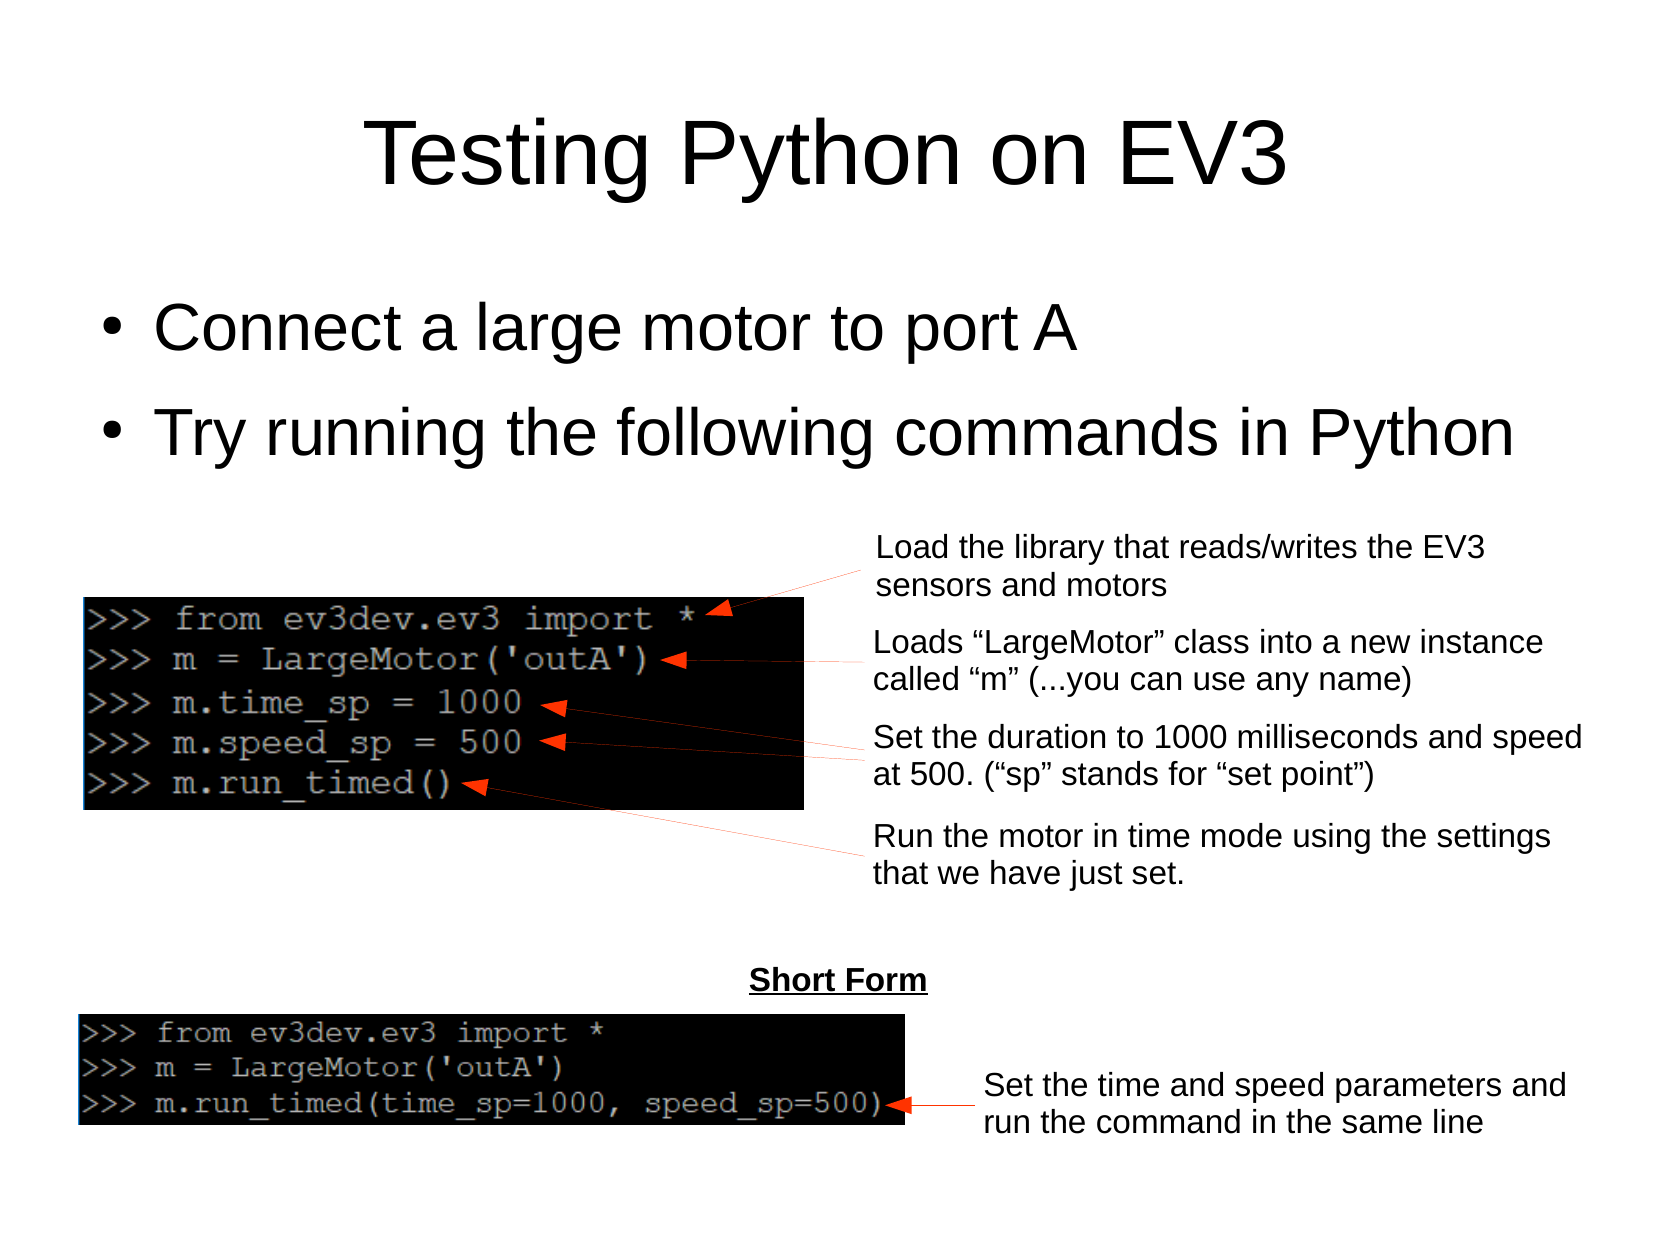

# Testing Python on EV3
Connect a large motor to port A
Try running the following commands in Python
Load the library that reads/writes the EV3 sensors and motors
Loads “LargeMotor” class into a new instance called “m” (...you can use any name)
Set the duration to 1000 milliseconds and speed at 500. (“sp” stands for “set point”)
Run the motor in time mode using the settings that we have just set.
Short Form
Set the time and speed parameters and run the command in the same line